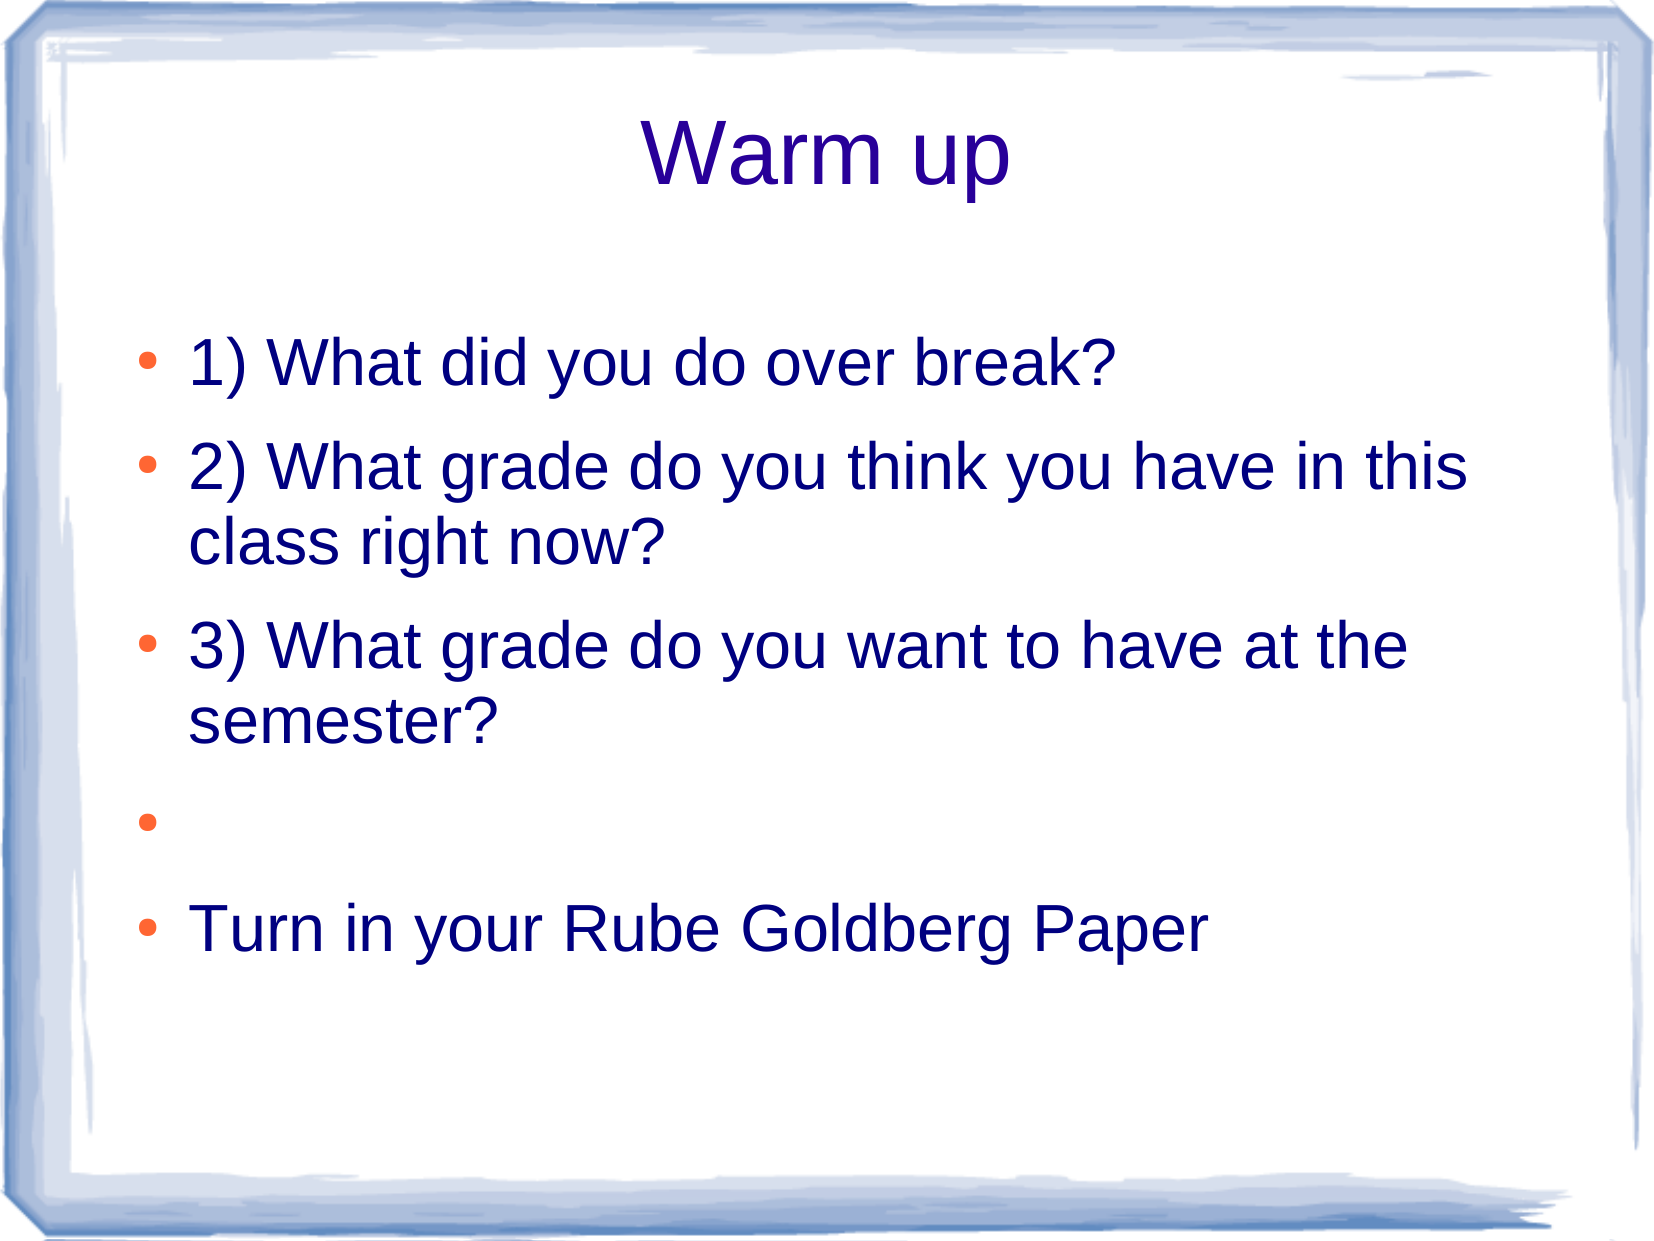

# Warm up
1) What did you do over break?
2) What grade do you think you have in this class right now?
3) What grade do you want to have at the semester?
Turn in your Rube Goldberg Paper